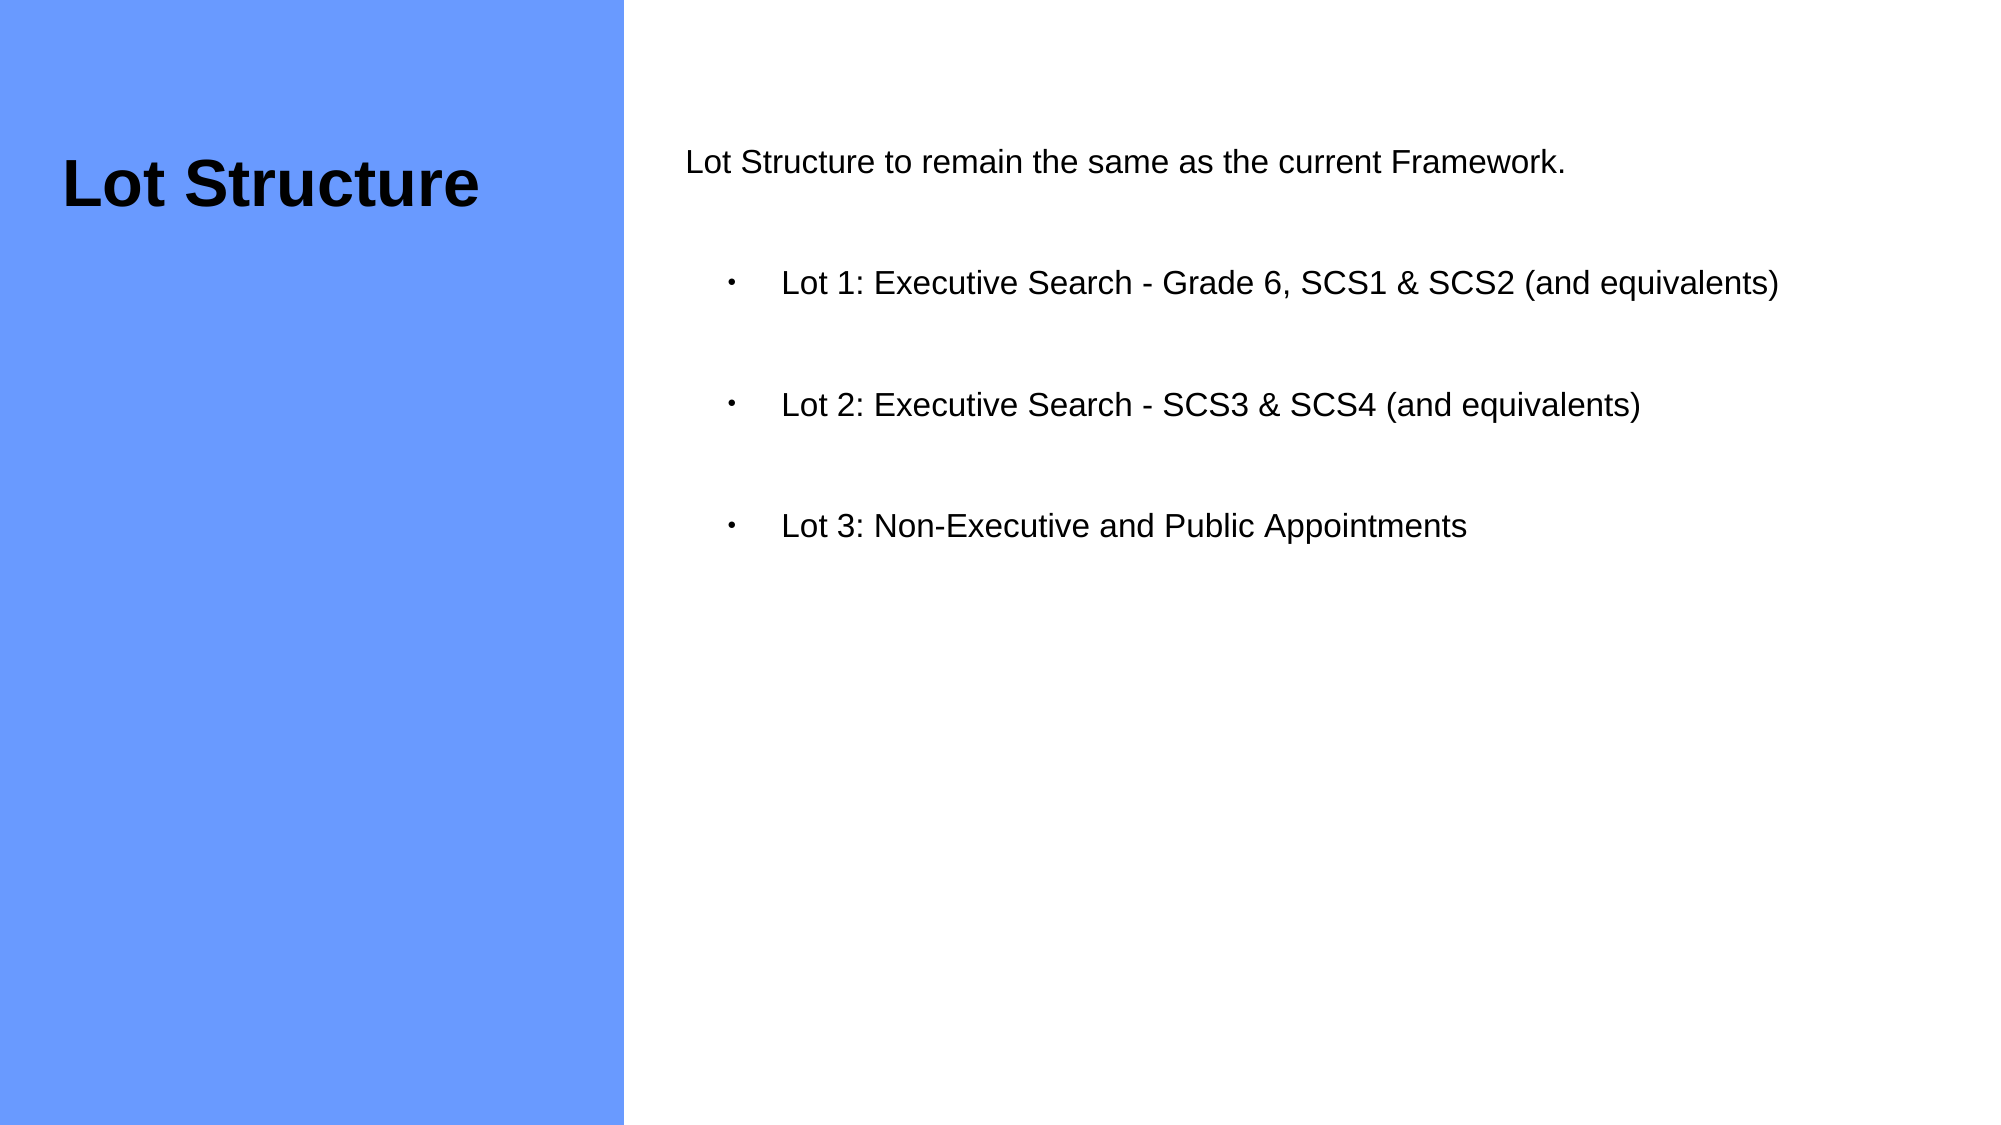

# Lot Structure
Lot Structure to remain the same as the current Framework.
Lot 1: Executive Search - Grade 6, SCS1 & SCS2 (and equivalents)
Lot 2: Executive Search - SCS3 & SCS4 (and equivalents)
Lot 3: Non-Executive and Public Appointments